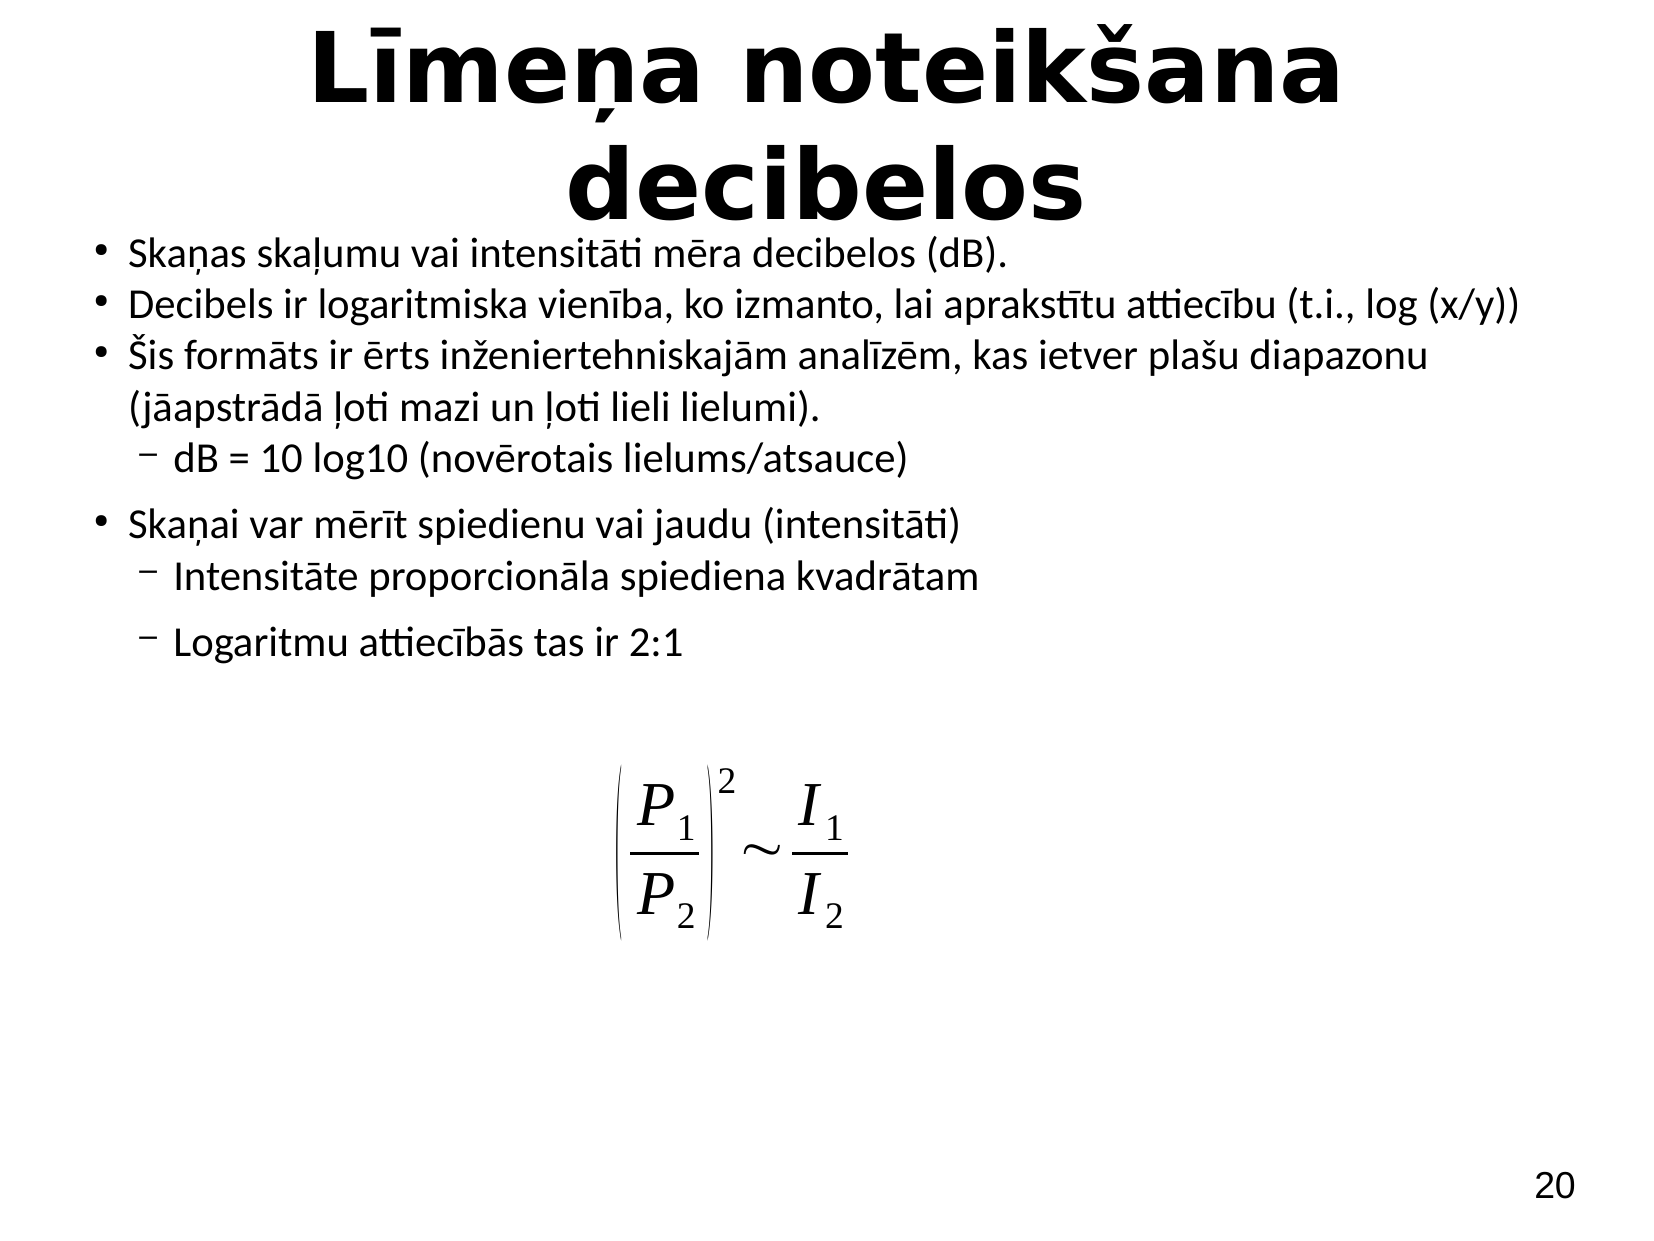

# Līmeņa noteikšana decibelos
Skaņas skaļumu vai intensitāti mēra decibelos (dB).
Decibels ir logaritmiska vienība, ko izmanto, lai aprakstītu attiecību (t.i., log (x/y))
Šis formāts ir ērts inženiertehniskajām analīzēm, kas ietver plašu diapazonu (jāapstrādā ļoti mazi un ļoti lieli lielumi).
dB = 10 log10 (novērotais lielums/atsauce)
Skaņai var mērīt spiedienu vai jaudu (intensitāti)
Intensitāte proporcionāla spiediena kvadrātam
Logaritmu attiecībās tas ir 2:1